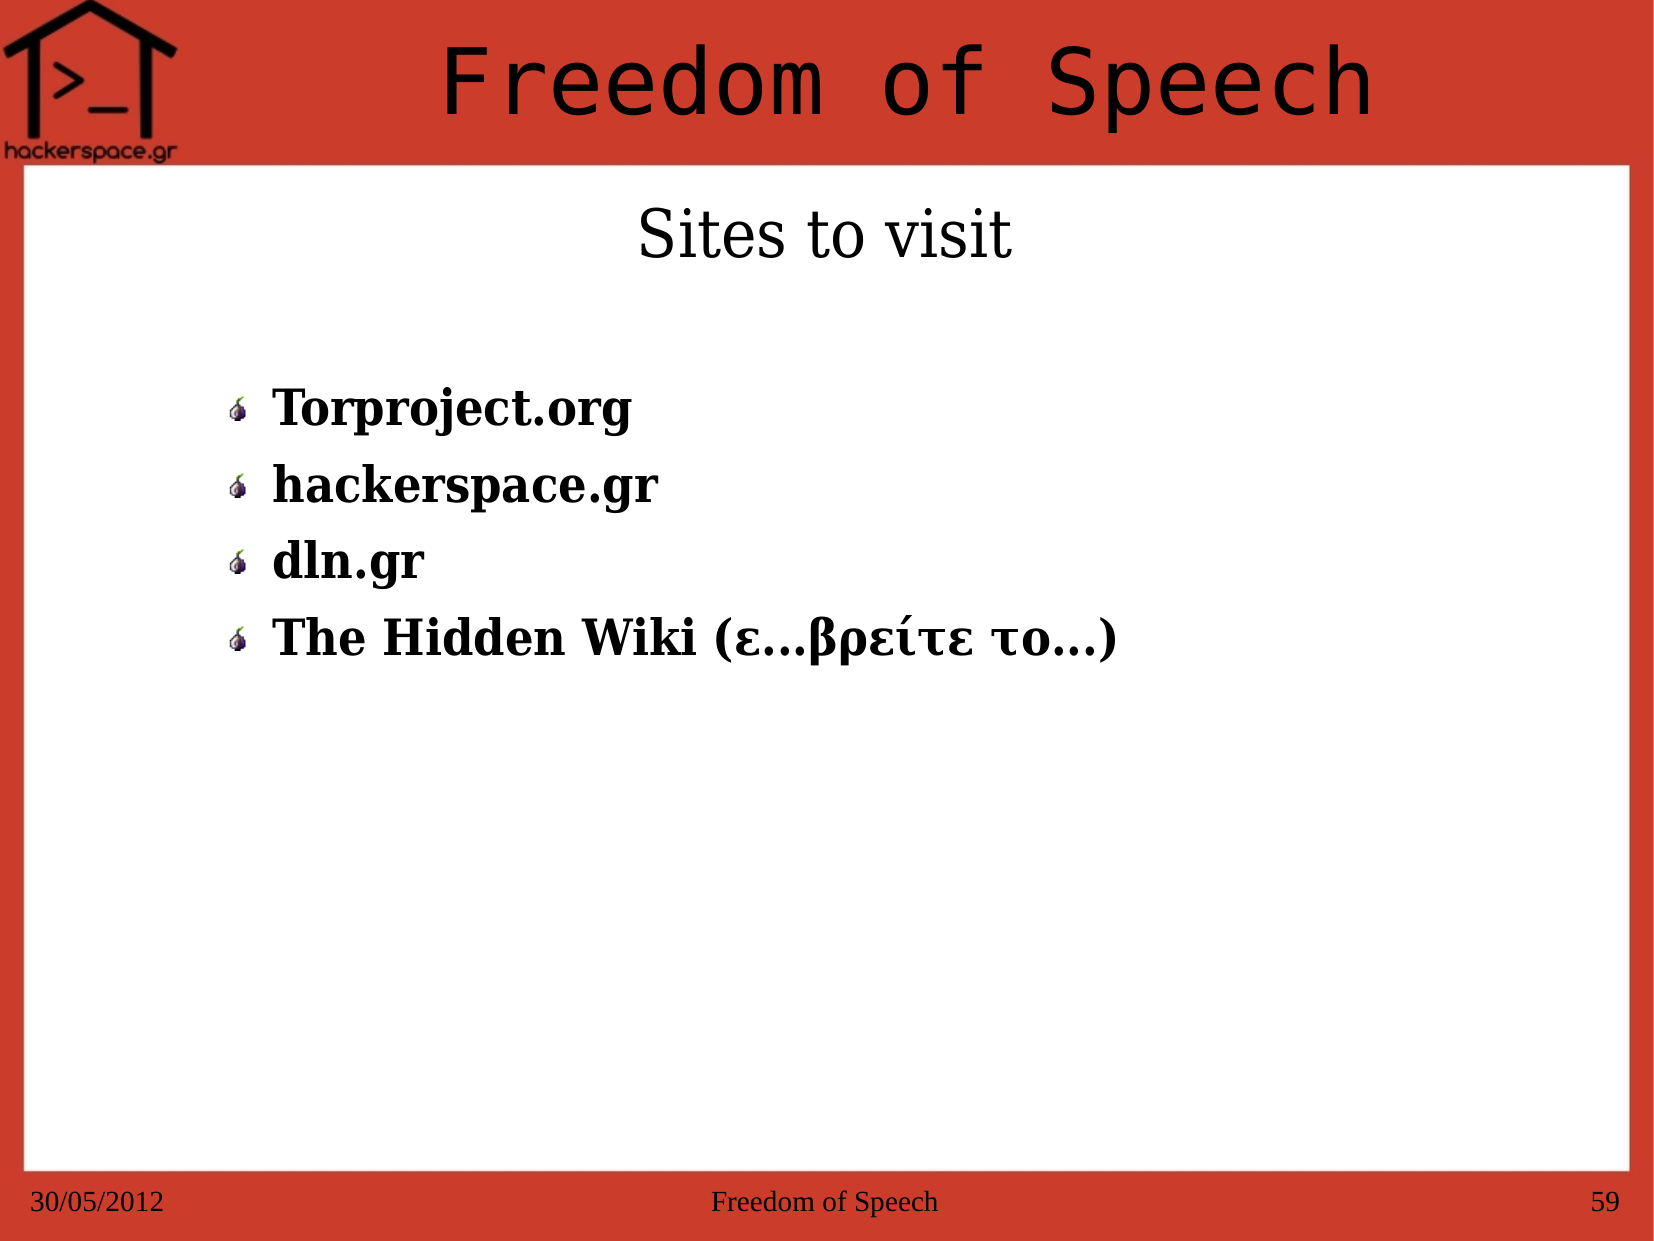

# Freedom of Speech
Sites to visit
Torproject.org
hackerspace.gr
dln.gr
The Hidden Wiki (ε...βρείτε το...)
30/05/2012
Freedom of Speech
59